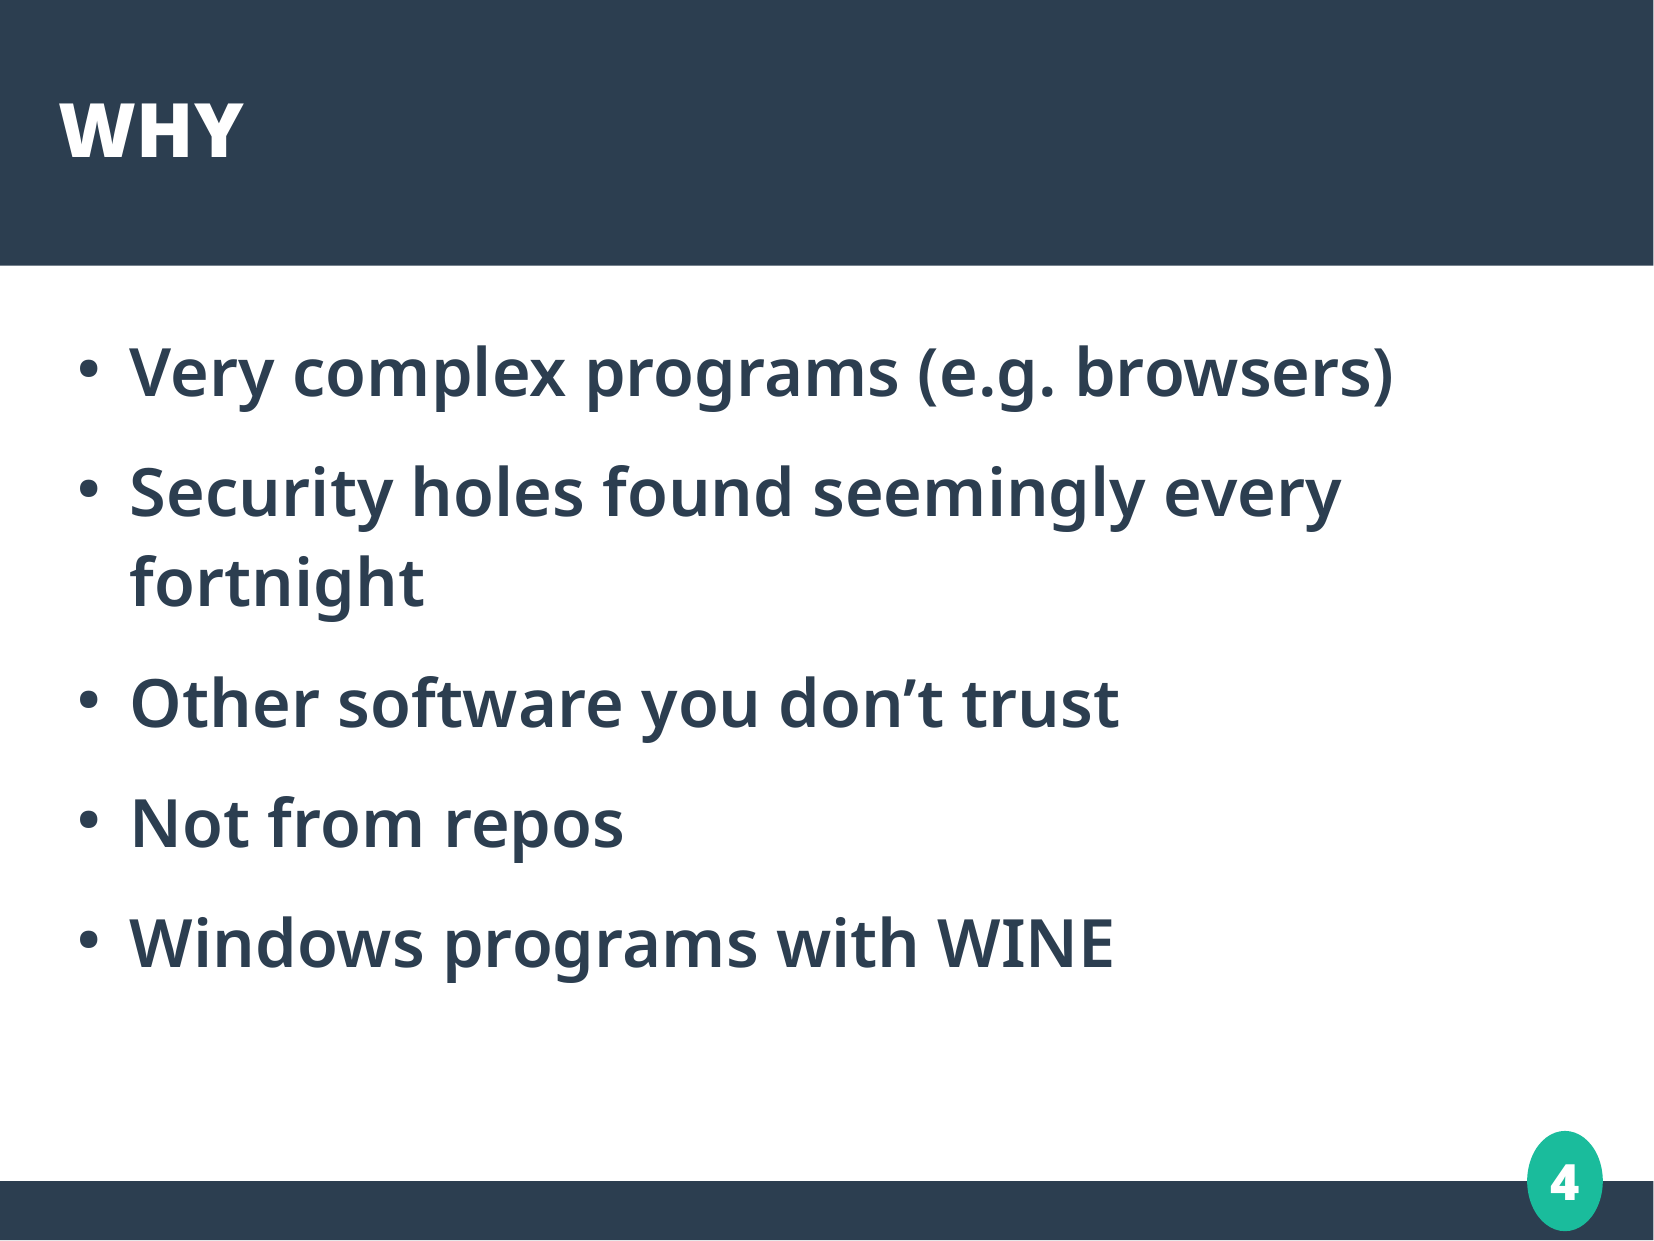

# WHY
Very complex programs (e.g. browsers)
Security holes found seemingly every fortnight
Other software you don’t trust
Not from repos
Windows programs with WINE